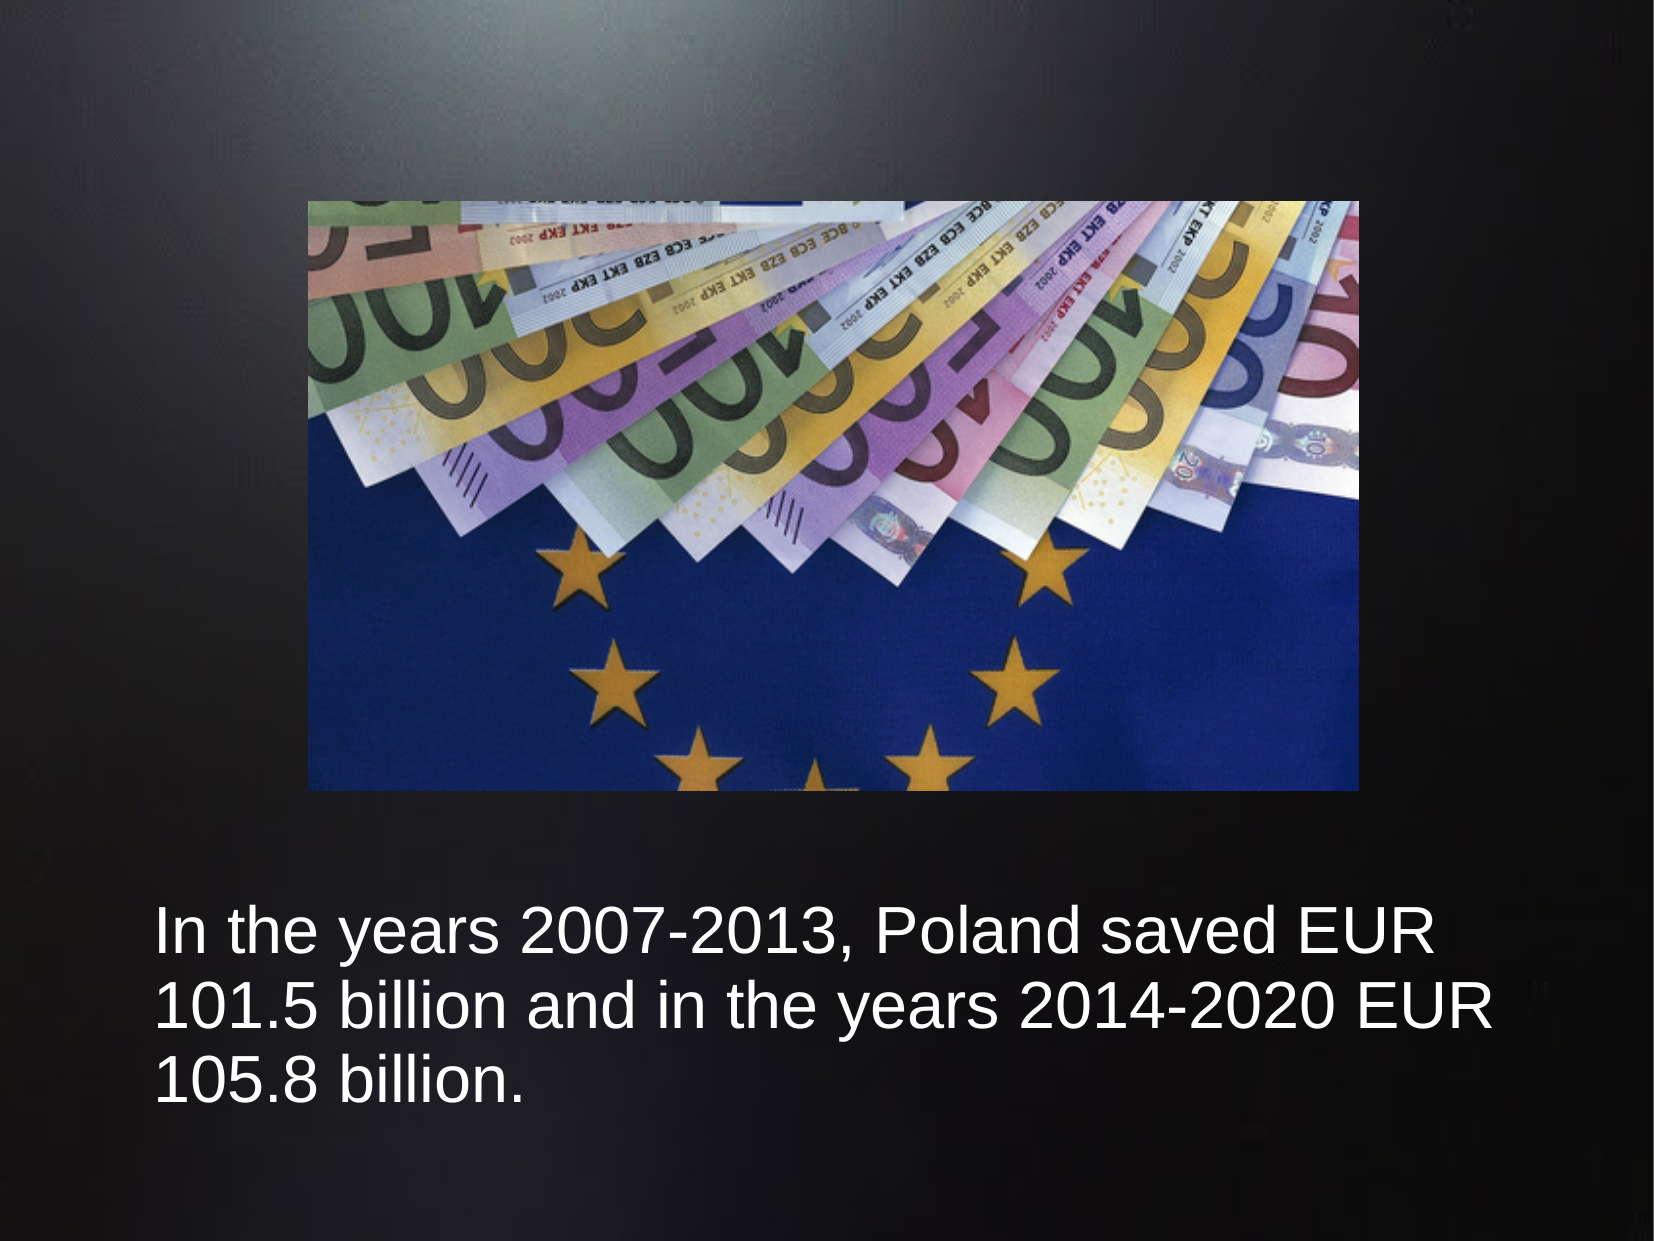

# In the years 2007-2013, Poland saved EUR 101.5 billion and in the years 2014-2020 EUR 105.8 billion.